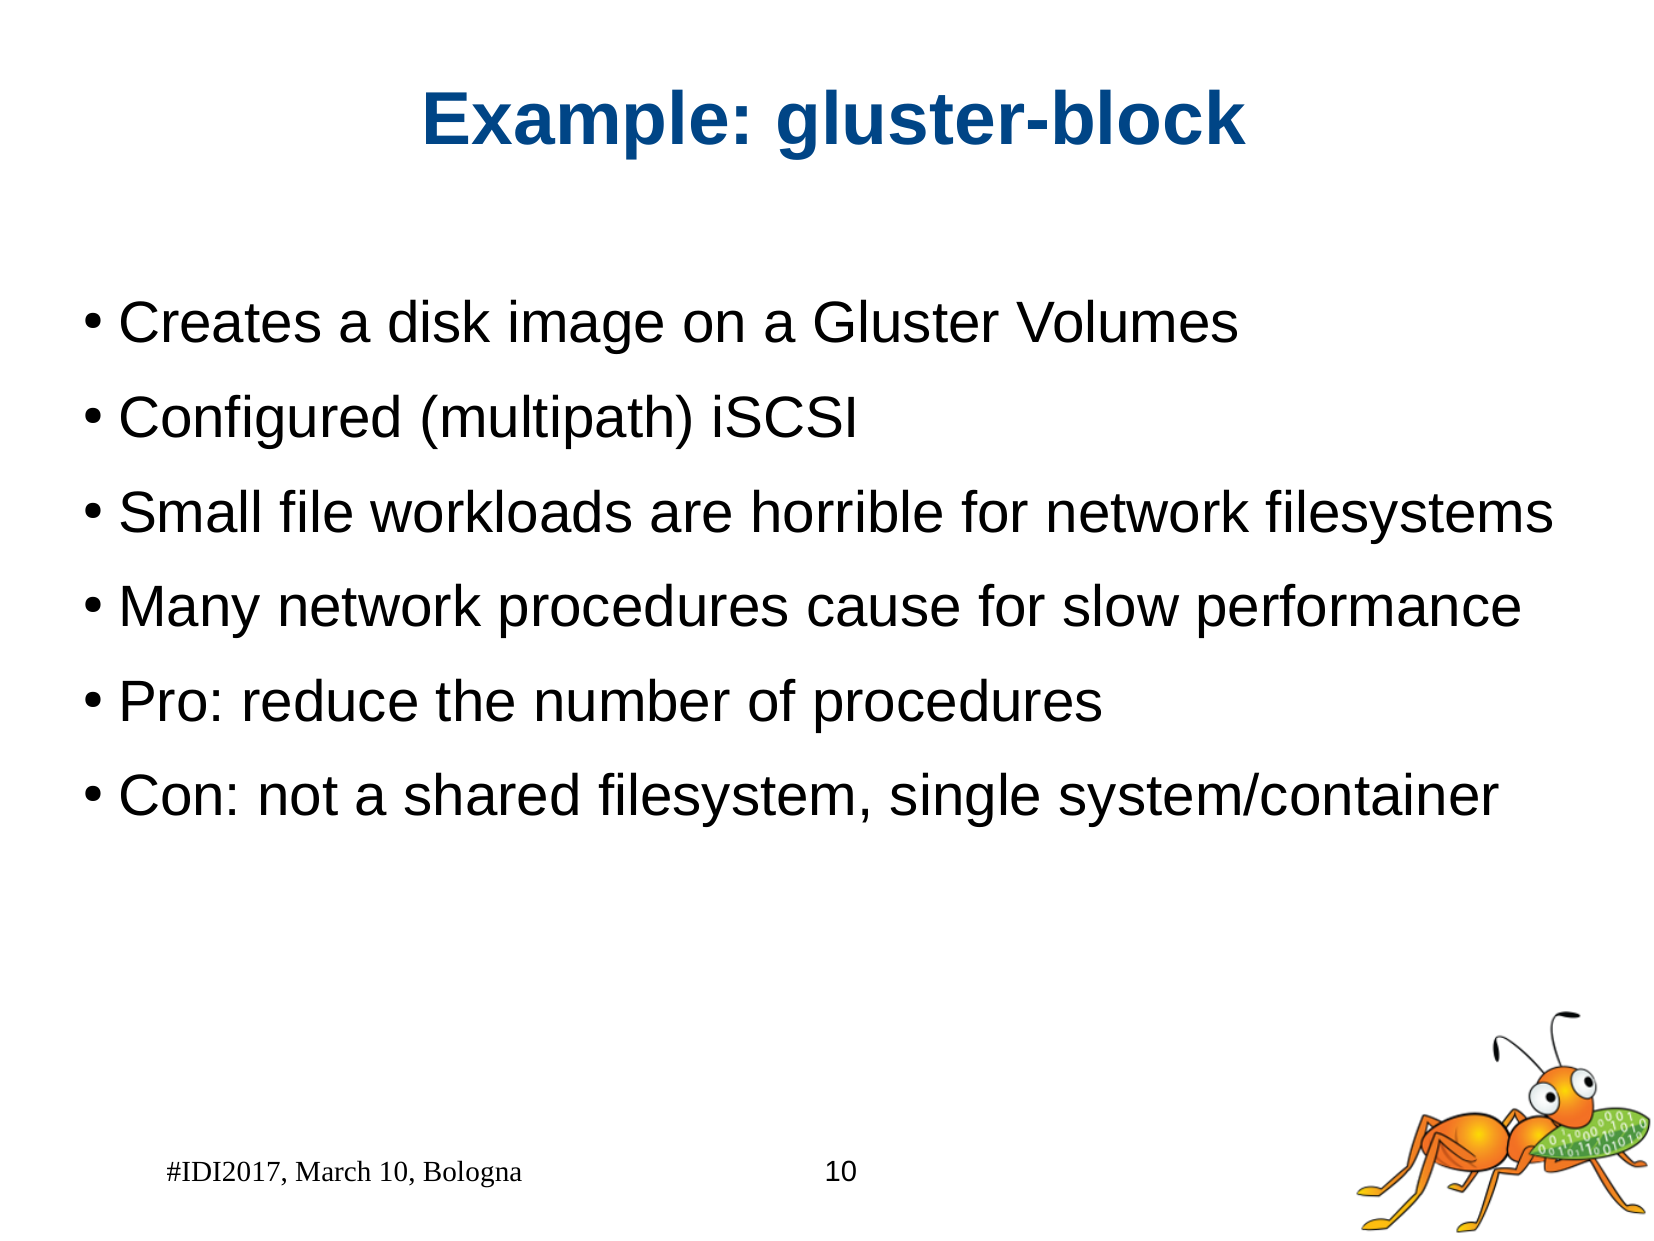

Example: gluster-block
# Creates a disk image on a Gluster Volumes
Configured (multipath) iSCSI
Small file workloads are horrible for network filesystems
Many network procedures cause for slow performance
Pro: reduce the number of procedures
Con: not a shared filesystem, single system/container
#IDI2017, March 10, Bologna
10